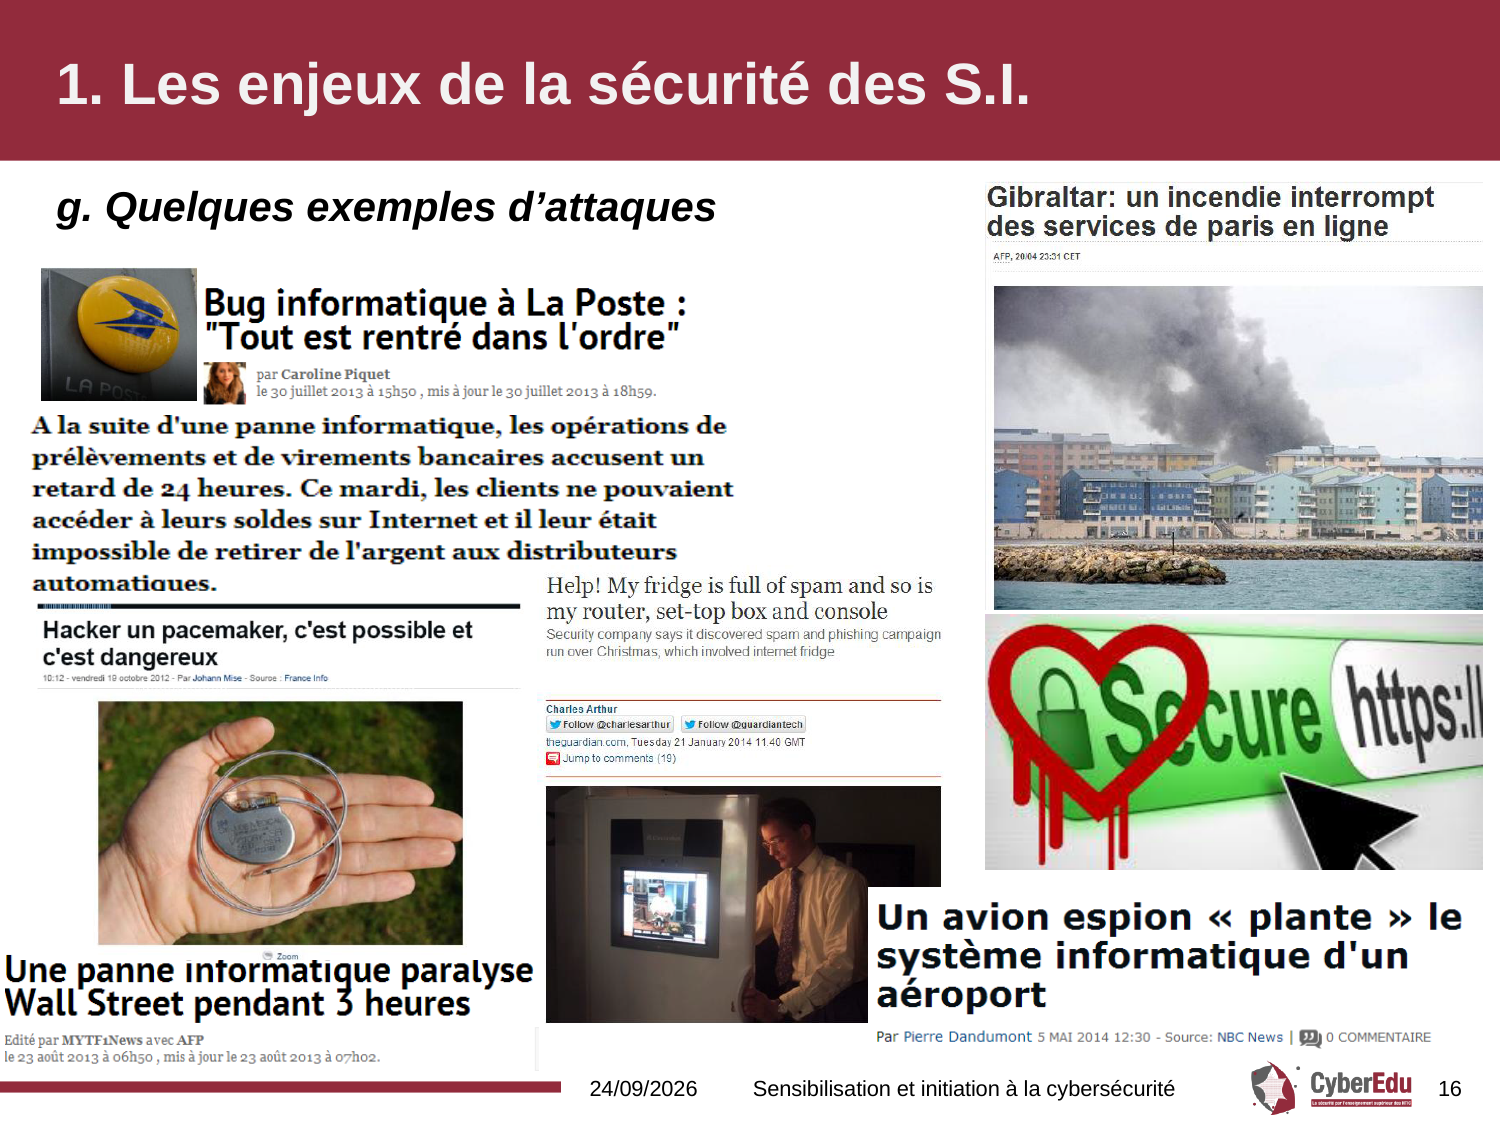

# 1. Les enjeux de la sécurité des S.I.
g. Quelques exemples d’attaques
Sensibilisation et initiation à la cybersécurité